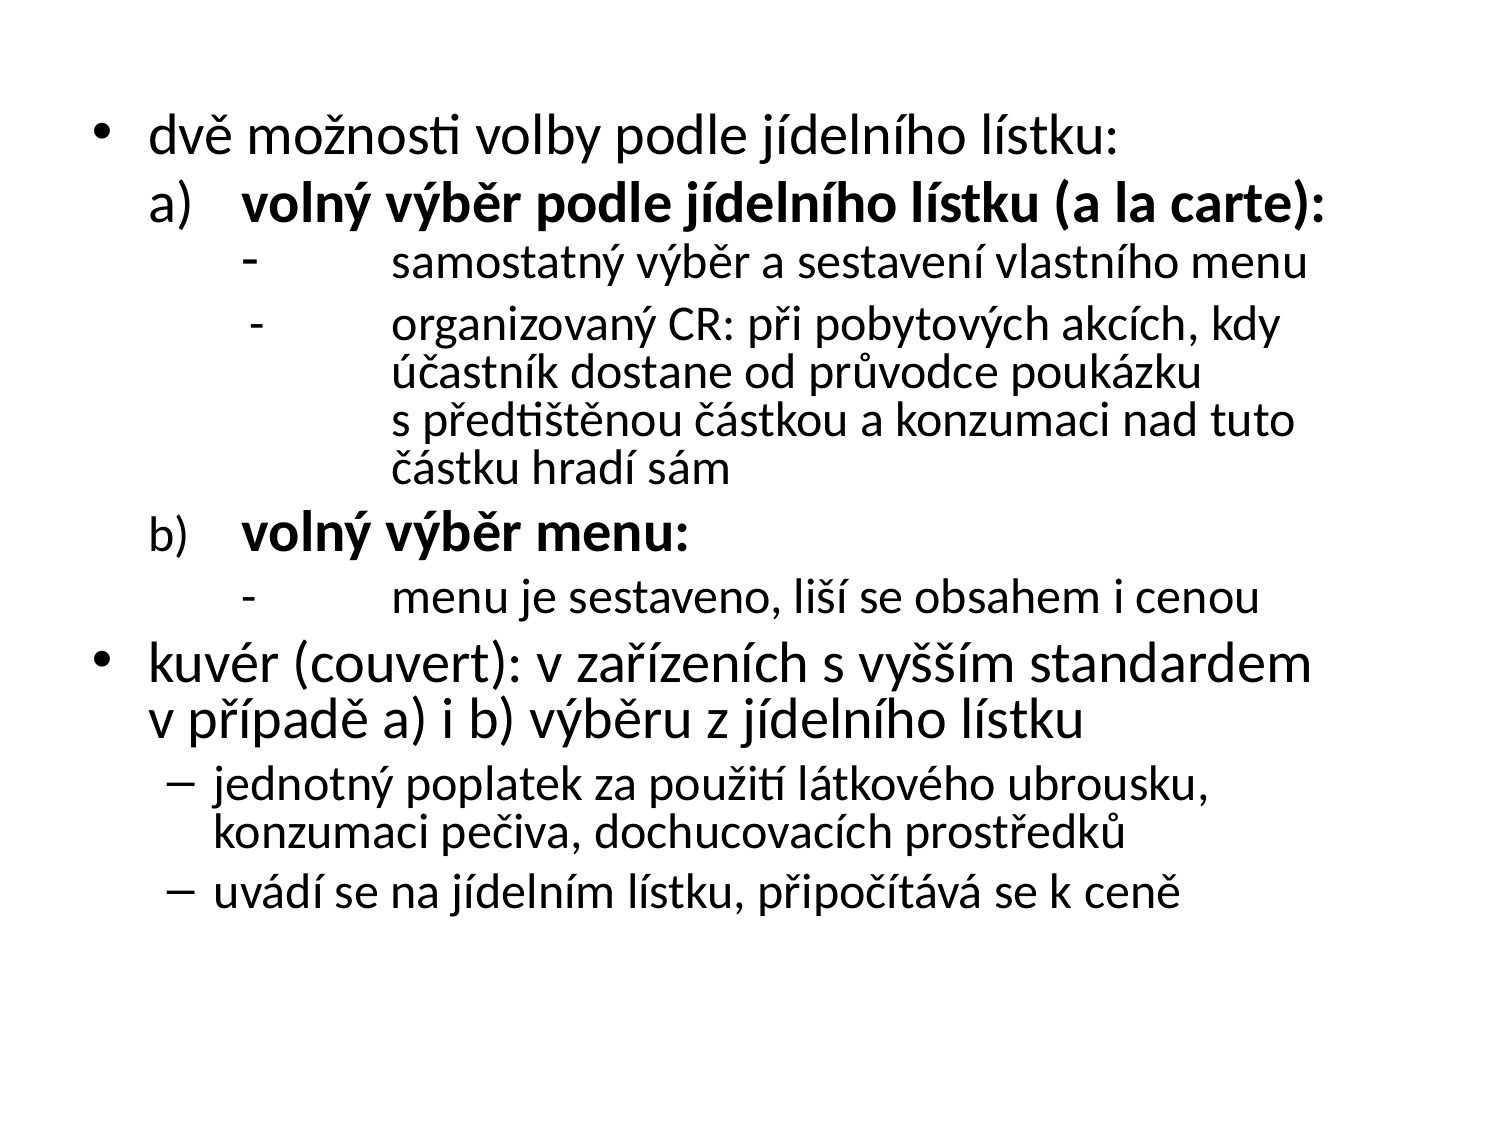

# dvě možnosti volby podle jídelního lístku:
	a)	volný výběr podle jídelního lístku (a la carte): 	-	samostatný výběr a sestavení vlastního menu
 - 	organizovaný CR: při pobytových akcích, kdy 		účastník dostane od průvodce poukázku
		s předtištěnou částkou a konzumaci nad tuto 		částku hradí sám
	b)	volný výběr menu:
		-	menu je sestaveno, liší se obsahem i cenou
kuvér (couvert): v zařízeních s vyšším standardem
v případě a) i b) výběru z jídelního lístku
jednotný poplatek za použití látkového ubrousku, konzumaci pečiva, dochucovacích prostředků
uvádí se na jídelním lístku, připočítává se k ceně